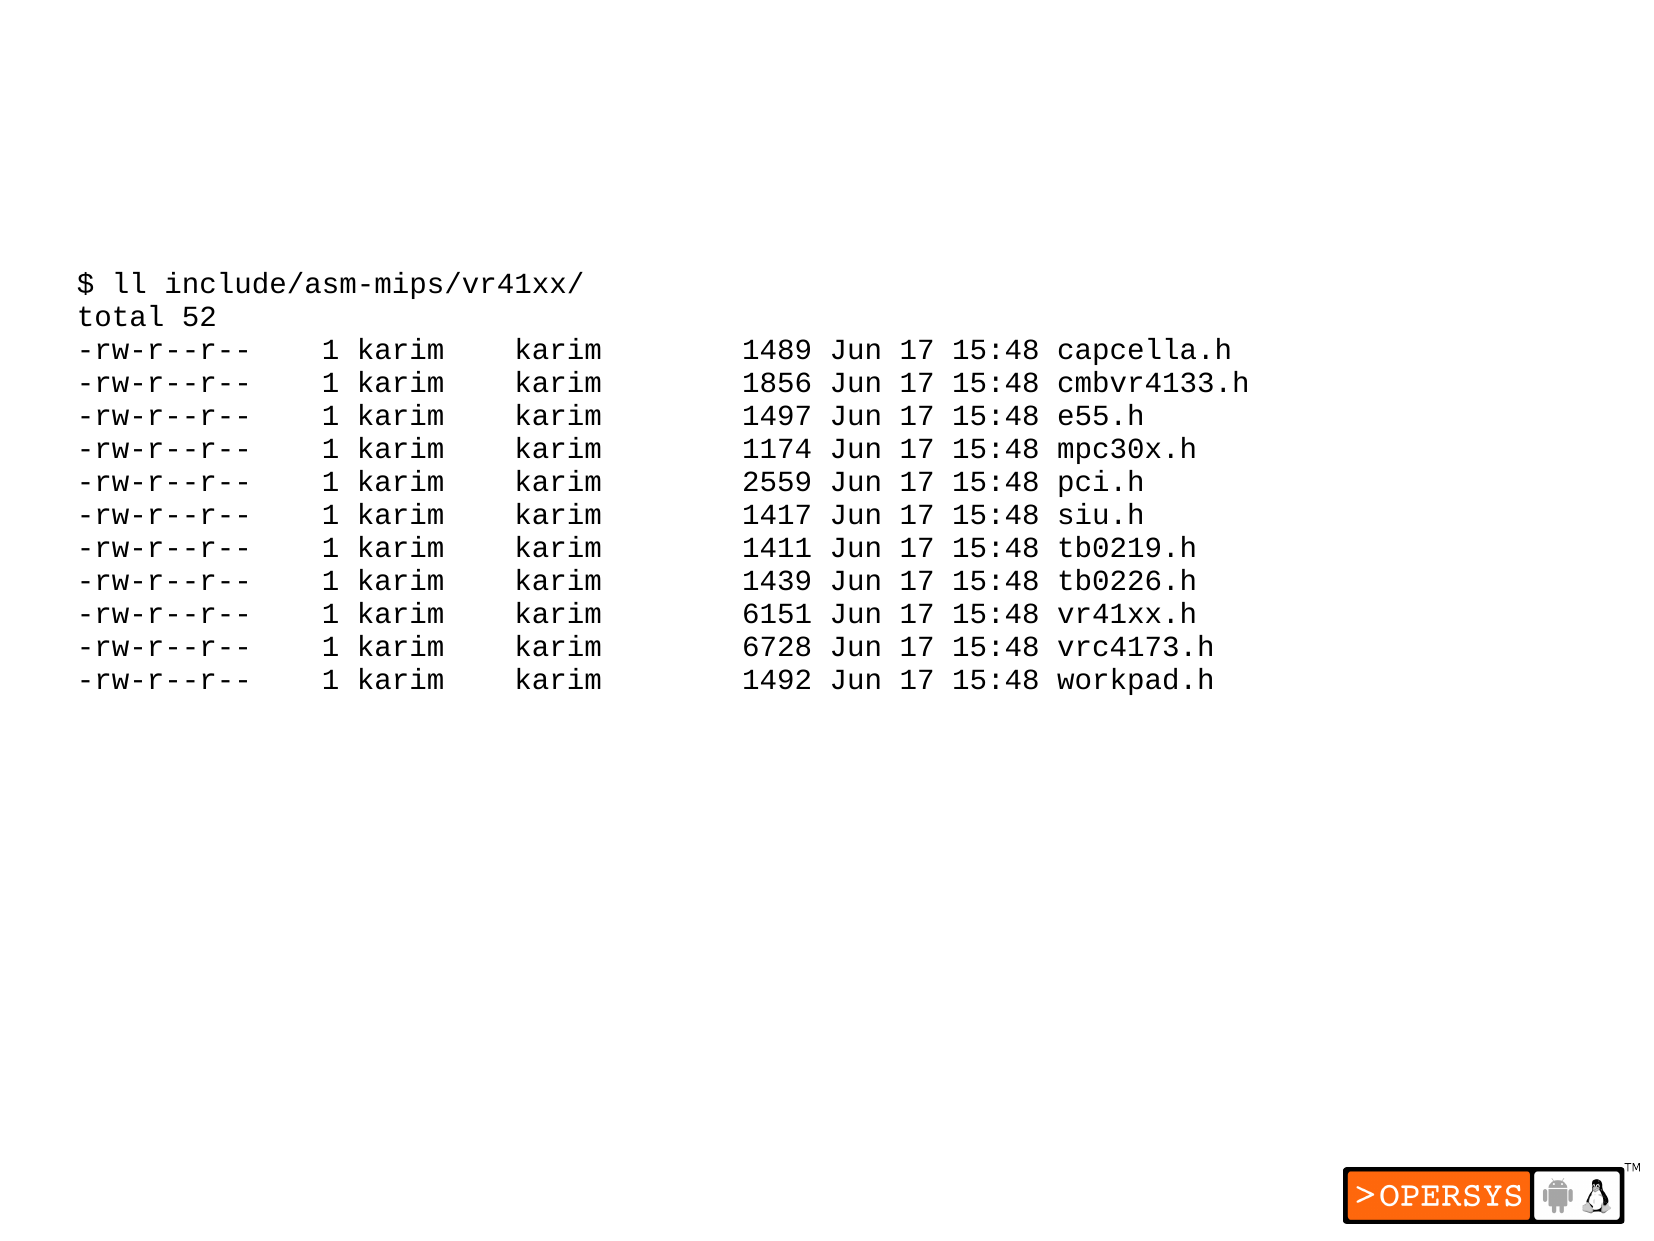

# $ ll include/asm-mips/vr41xx/
total 52
-rw-r--r-- 1 karim karim 1489 Jun 17 15:48 capcella.h
-rw-r--r-- 1 karim karim 1856 Jun 17 15:48 cmbvr4133.h
-rw-r--r-- 1 karim karim 1497 Jun 17 15:48 e55.h
-rw-r--r-- 1 karim karim 1174 Jun 17 15:48 mpc30x.h
-rw-r--r-- 1 karim karim 2559 Jun 17 15:48 pci.h
-rw-r--r-- 1 karim karim 1417 Jun 17 15:48 siu.h
-rw-r--r-- 1 karim karim 1411 Jun 17 15:48 tb0219.h
-rw-r--r-- 1 karim karim 1439 Jun 17 15:48 tb0226.h
-rw-r--r-- 1 karim karim 6151 Jun 17 15:48 vr41xx.h
-rw-r--r-- 1 karim karim 6728 Jun 17 15:48 vrc4173.h
-rw-r--r-- 1 karim karim 1492 Jun 17 15:48 workpad.h